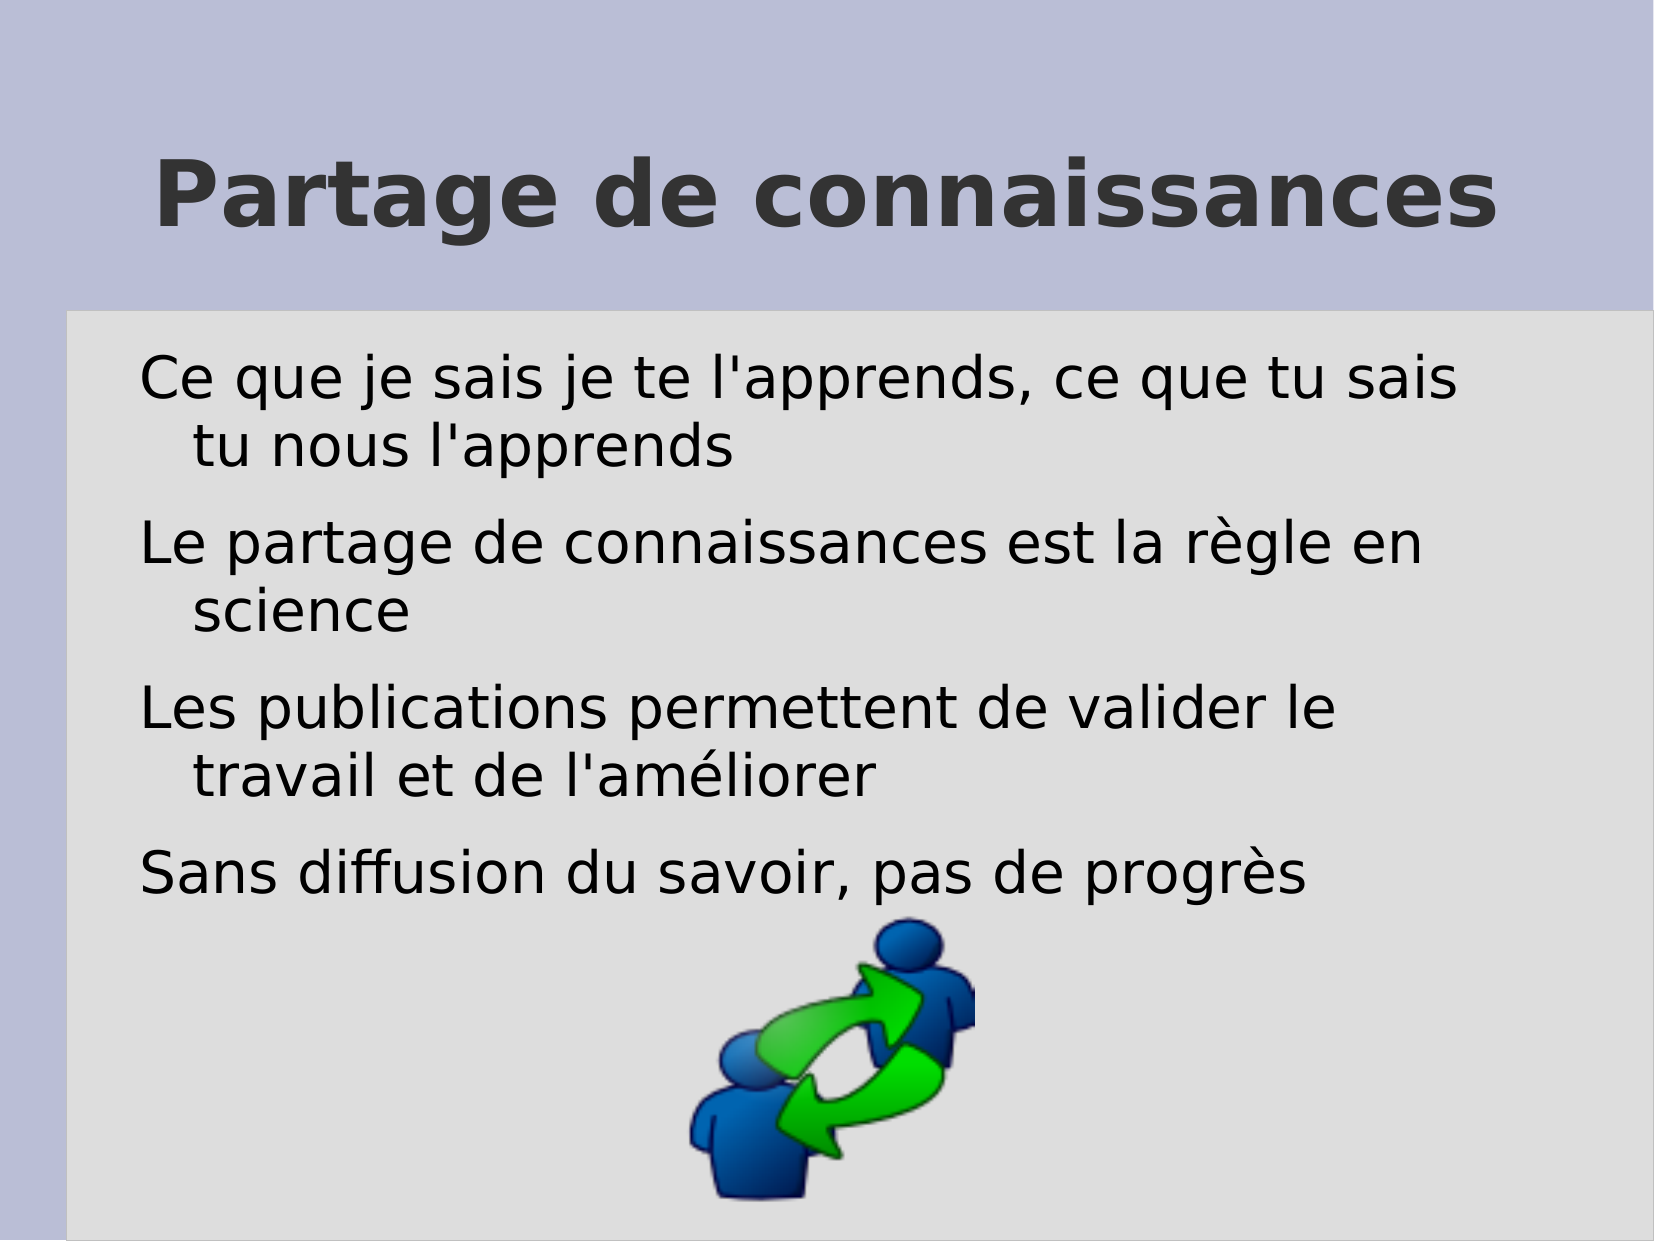

# Partage de connaissances
Ce que je sais je te l'apprends, ce que tu sais tu nous l'apprends
Le partage de connaissances est la règle en science
Les publications permettent de valider le travail et de l'améliorer
Sans diffusion du savoir, pas de progrès